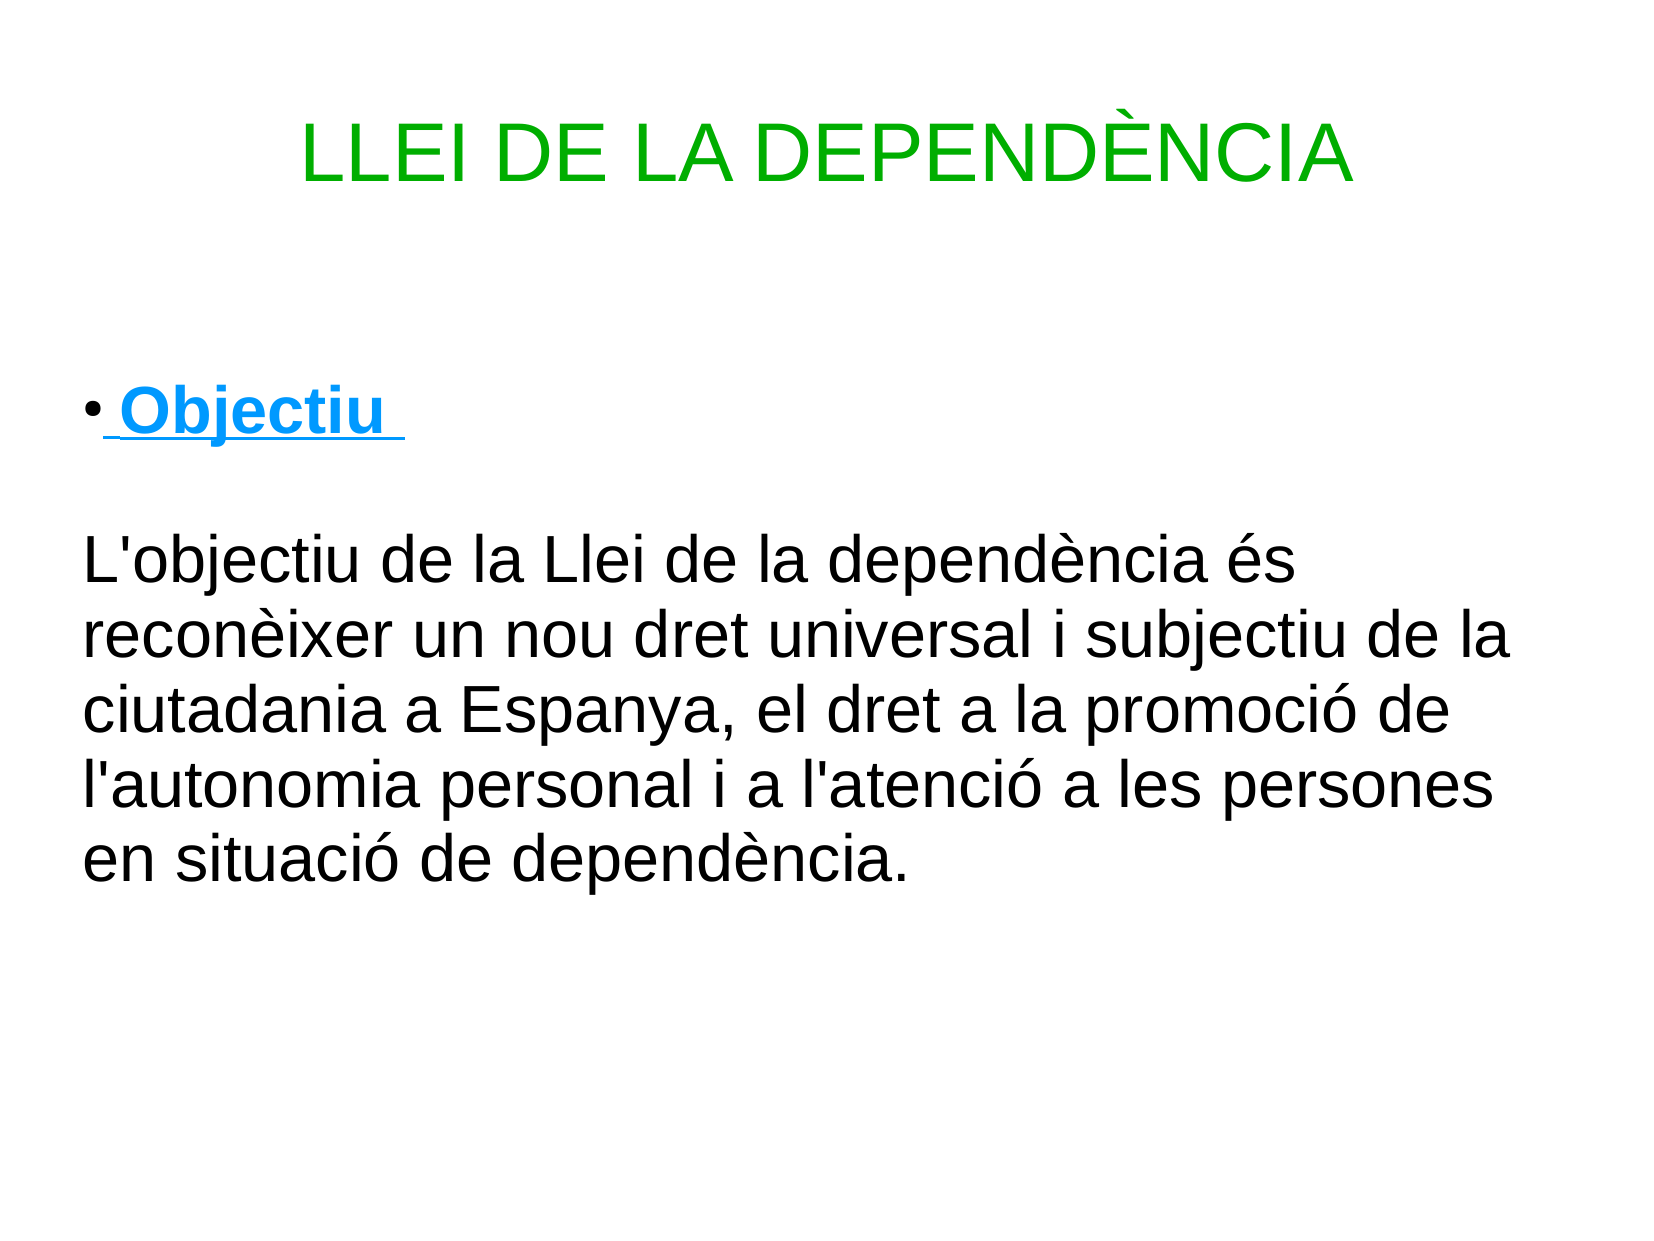

# LLEI DE LA DEPENDÈNCIA
 Objectiu
L'objectiu de la Llei de la dependència és reconèixer un nou dret universal i subjectiu de la ciutadania a Espanya, el dret a la promoció de l'autonomia personal i a l'atenció a les persones en situació de dependència.